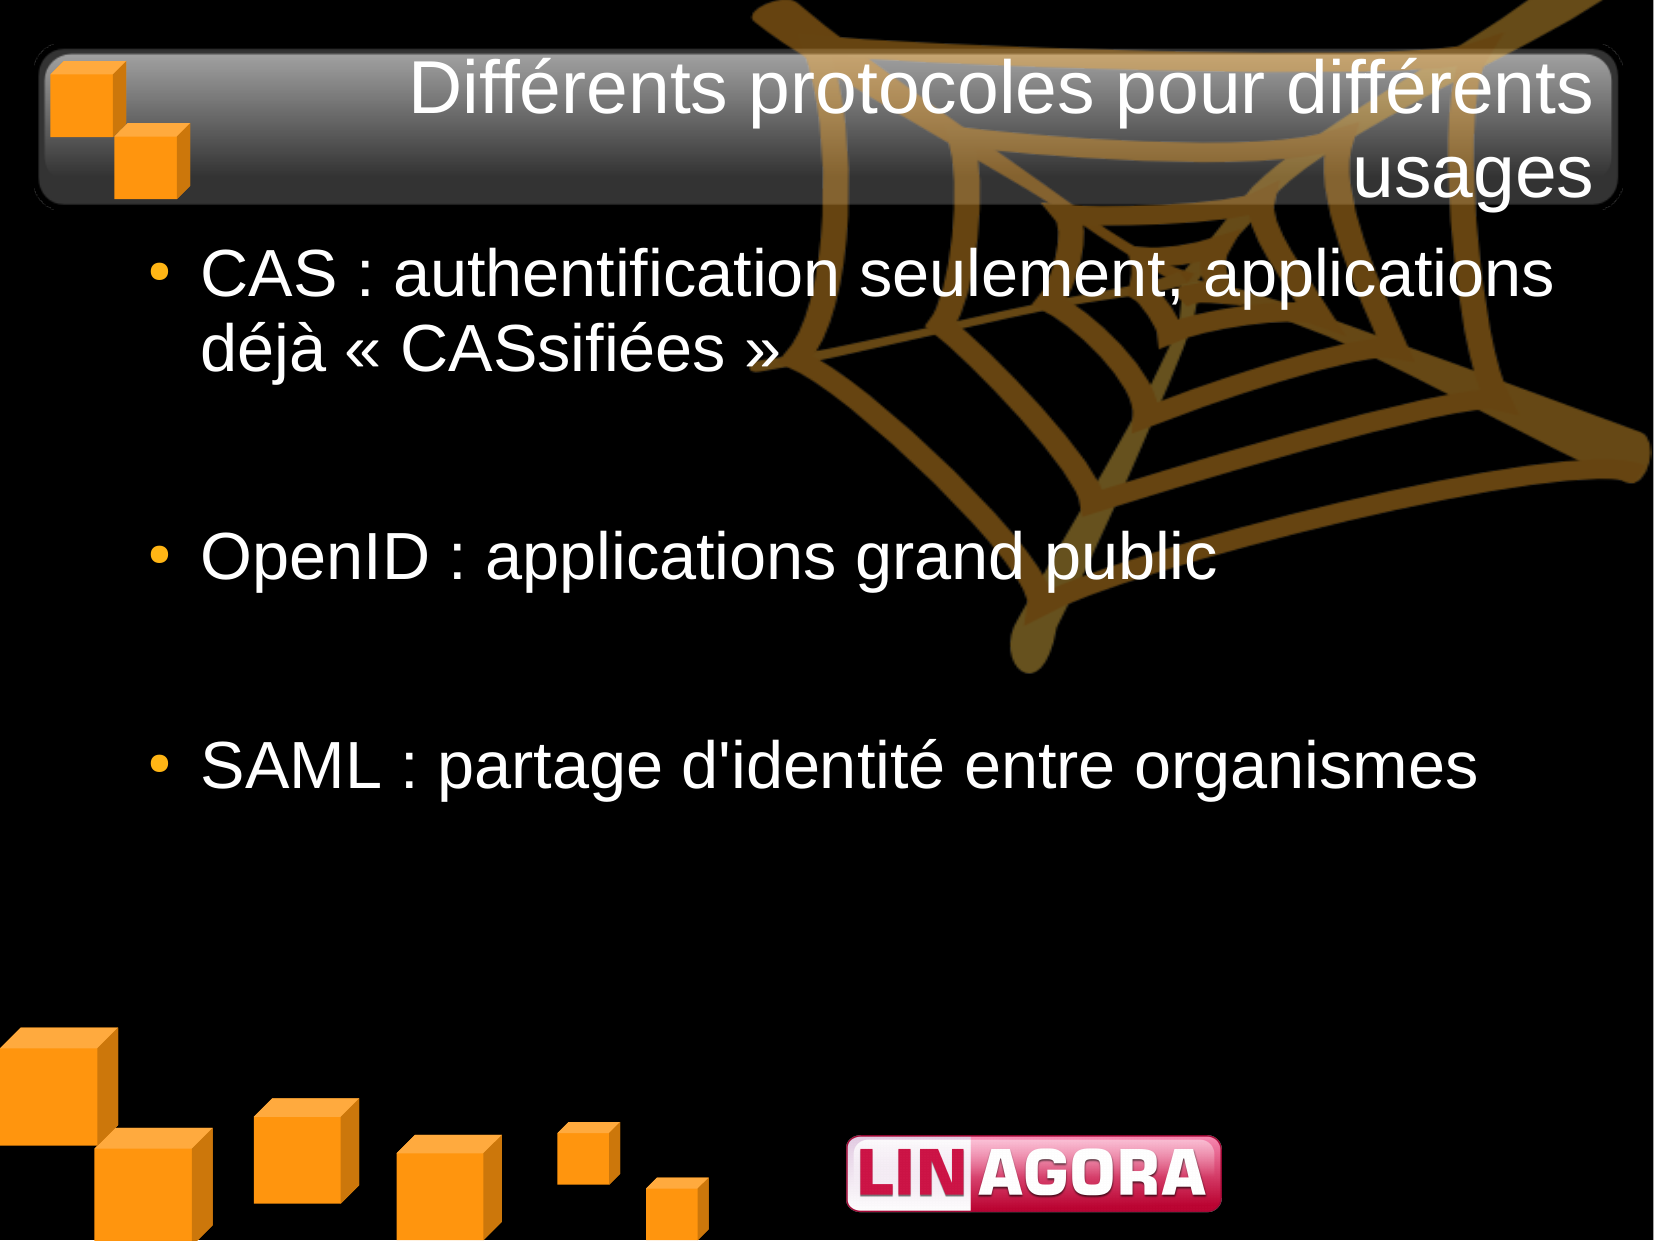

# Différents protocoles pour différents usages
CAS : authentification seulement, applications déjà « CASsifiées »
OpenID : applications grand public
SAML : partage d'identité entre organismes